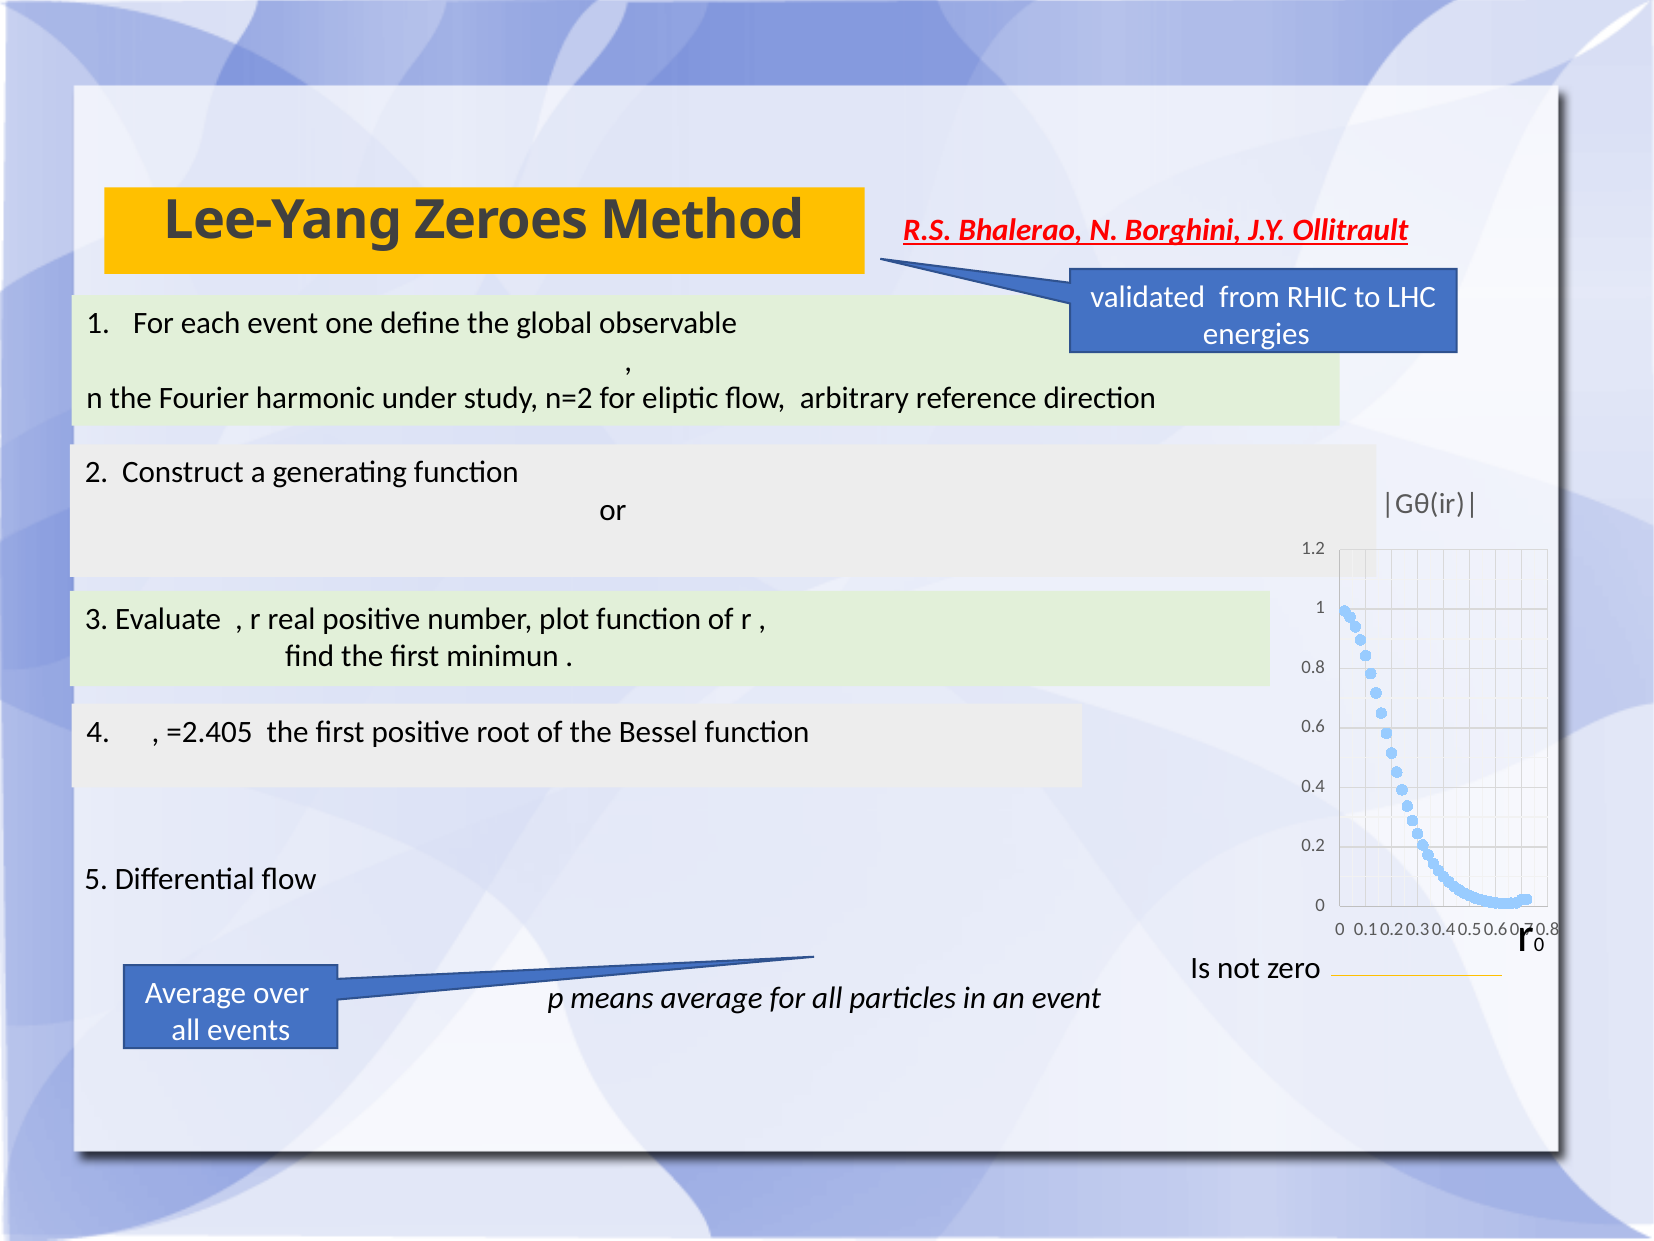

Lee-Yang Zeroes Method
R.S. Bhalerao, N. Borghini, J.Y. Ollitrault
validated from RHIC to LHC energies
For each event one define the global observable
 ,
n the Fourier harmonic under study, n=2 for eliptic flow, arbitrary reference direction
2. Construct a generating function
or
### Chart: |Gθ(ir)|
| Category | Serie1 |
|---|---|3. Evaluate , r real positive number, plot function of r ,
find the first minimun .
4. , =2.405 the first positive root of the Bessel function
5. Differential flow
r0
Is not zero
Average over all events
p means average for all particles in an event